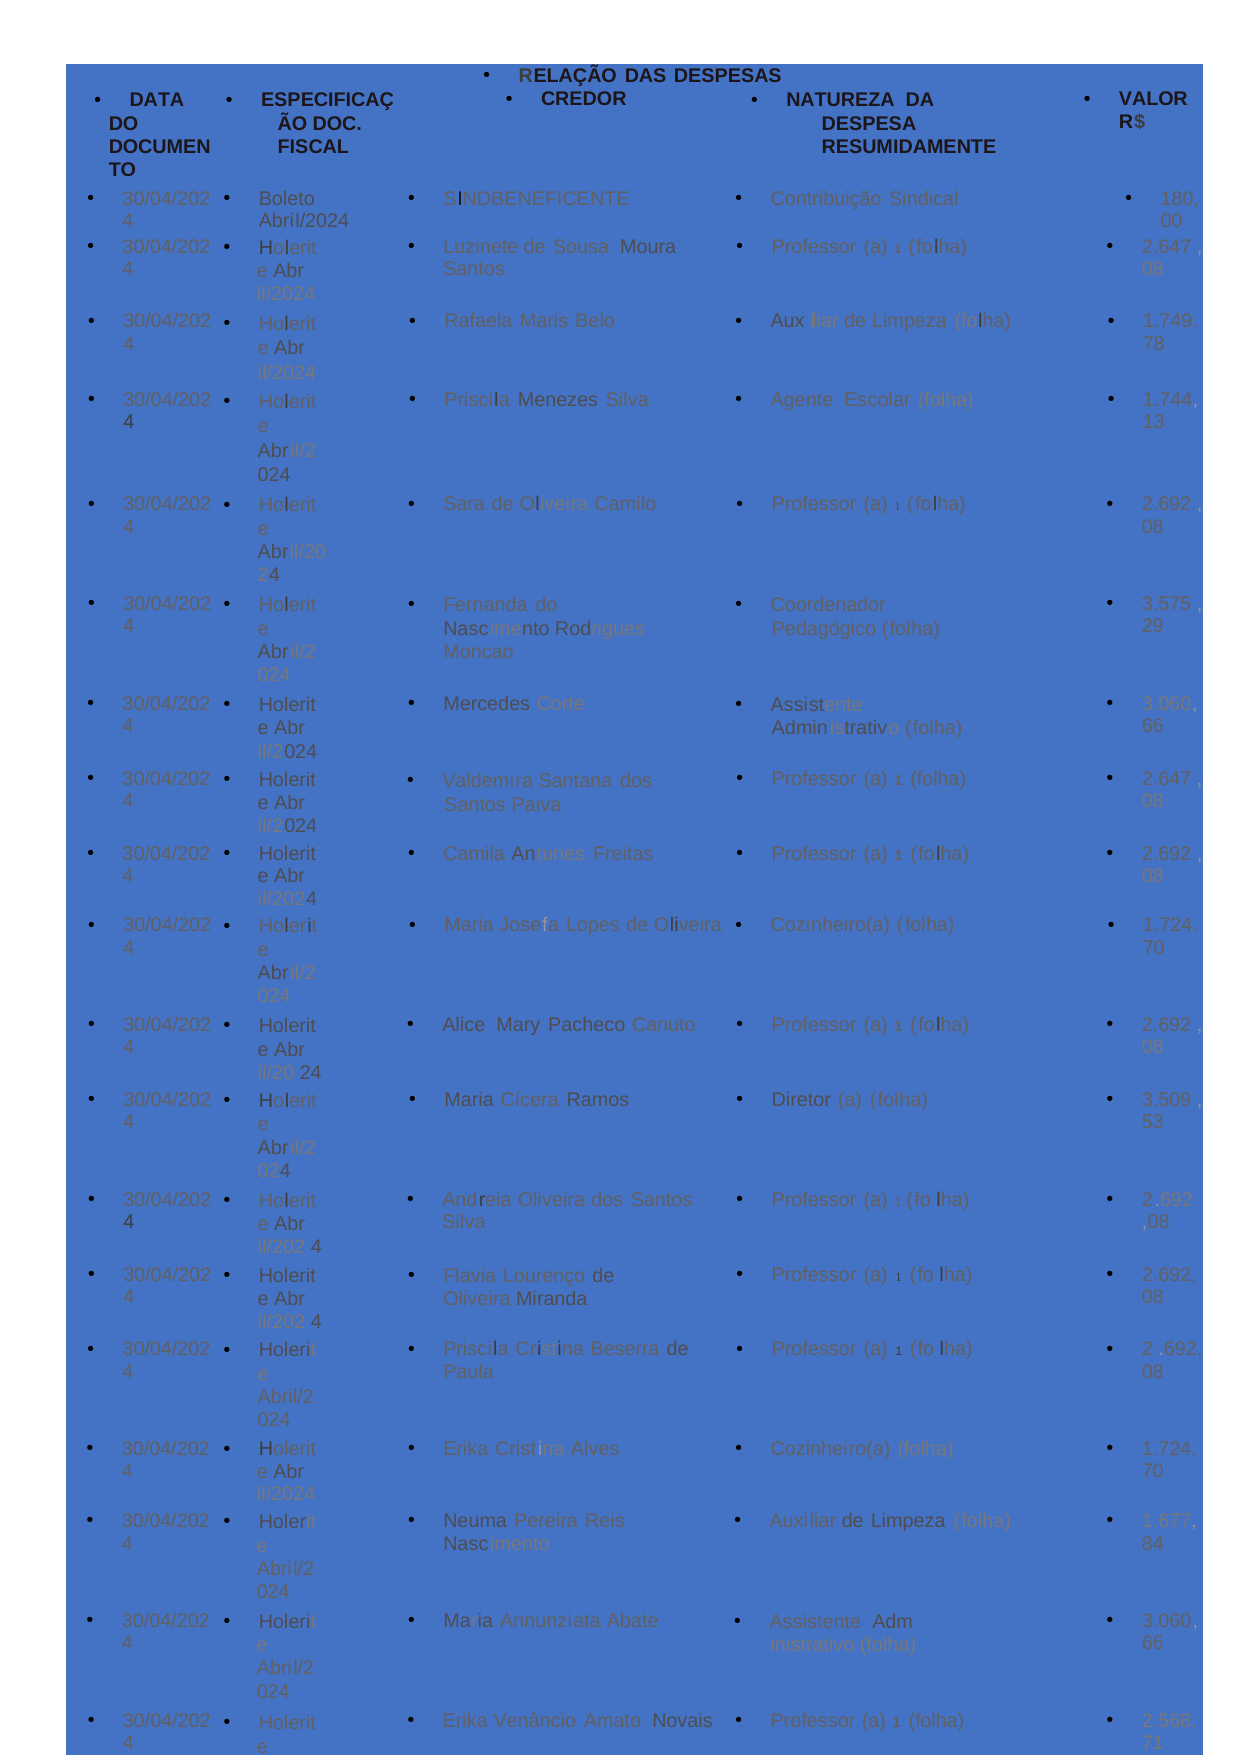

| RELAÇÃO DAS DESPESAS | | | | |
| --- | --- | --- | --- | --- |
| DATA DO DOCUMENTO | ESPECIFICAÇÃO DOC. FISCAL | CREDOR | NATUREZA DA DESPESA RESUMIDAMENTE | VALOR R$ |
| 30/04/2024 | Boleto Abril/2024 | SINDBENEFICENTE | Contribuição Sindical | 180,00 |
| 30/04/2024 | Holerite Abr il/2024 | Luzinete de Sousa Moura Santos | Professor (a) 1 (folha) | 2.647 ,08 |
| 30/04/2024 | Holerite Abr il/2024 | Rafaela Maris Belo | Aux iliar de Limpeza (folha) | 1.749.78 |
| 30/04/2024 | Holerite Abril/2024 | Priscila Menezes Silva | Agente Escolar (folha) | 1.744,13 |
| 30/04/2024 | Holerite Abril/2024 | Sara de Oliveira Camilo | Professor (a) 1 (folha) | 2.692 ,08 |
| 30/04/2024 | Holerite Abril/2024 | Fernanda do Nascimento Rodrigues Moncao | Coordenador Pedagógico (folha) | 3.575 ,29 |
| 30/04/2024 | Holerite Abr il/2024 | Mercedes Corte | Assistente Administrativo (folha) | 3.060,66 |
| 30/04/2024 | Holerite Abr il/2024 | Valdemira Santana dos Santos Paiva | Professor (a) 1 (folha) | 2.647 ,08 |
| 30/04/2024 | Holerite Abr il/2024 | Camila Antunes Freitas | Professor (a) 1 (folha) | 2.692 ,08 |
| 30/04/2024 | Holerite Abril/2024 | Maria Josefa Lopes de Oliveira | Cozinheiro(a) (folha) | 1.724.70 |
| 30/04/2024 | Holerite Abr il/20 24 | Alice Mary Pacheco Canuto | Professor (a) 1 (folha) | 2.692 ,08 |
| 30/04/2024 | Holerite Abril/2024 | Maria Cícera Ramos | Diretor (a) (folha) | 3.509 ,53 |
| 30/04/2024 | Holerite Abr il/202 4 | Andreia Oliveira dos Santos Silva | Professor (a) 1 (fo lha) | 2.692 ,08 |
| 30/04/2024 | Holerite Abr il/202 4 | Flavia Lourenço de Oliveira Miranda | Professor (a) 1 (fo lha) | 2.692,08 |
| 30/04/2024 | Holerite Abril/2024 | Priscila Cristina Beserra de Paula | Professor (a) 1 (fo lha) | 2 .692,08 |
| 30/04/2024 | Holerite Abr il/2024 | Erika Cristina Alves | Cozinheiro(a) (folha) | 1.724.70 |
| 30/04/2024 | Holerite Abril/2024 | Neuma Pereira Reis Nascimento | Auxiliar de Limpeza (folha) | 1.677,84 |
| 30/04/2024 | Holerite Abril/2024 | Maria Annunziata Abate | Assistente Adm inistrativo (folha) | 3.060,66 |
| 30/04/2024 | Holerite Abril/2024 | Erika Venâncio Amato Novais | Professor (a) 1 (folha) | 2.568,71 |
| 30/04/2024 | Holerite Abril/2024 | Simone Helena Moreira Montarroios | Professor (a) 1 (folha) | 2.692,08 |
| 30/04/2024 | Darf Abril/2024 | Secretaria da Receita Federal | IRRF s/ Proventos | 392,80 |
| 02/05/2024 | Boleto 052024 | GUARUPASS - ASSOCIACAO DAS CONCESSIONARIAS DE TRANSPORTE URBANO DE PASSAGE IROS DE GUARULHOS E REGIAO | Auxilio/Vale Transporte | 970,67 |
| 04/05/2024 | Nota fisca l de serviços 2345543 | PLUXEE BENEFICIOS BRASIL S.A. | Va le Alimentação (empregados) | 3.792,60 |
| 13/05/2024 | Fatura mai/24 | CLARO S.A. | Telefone e Internet | 47,48 |
o::>n 1noo